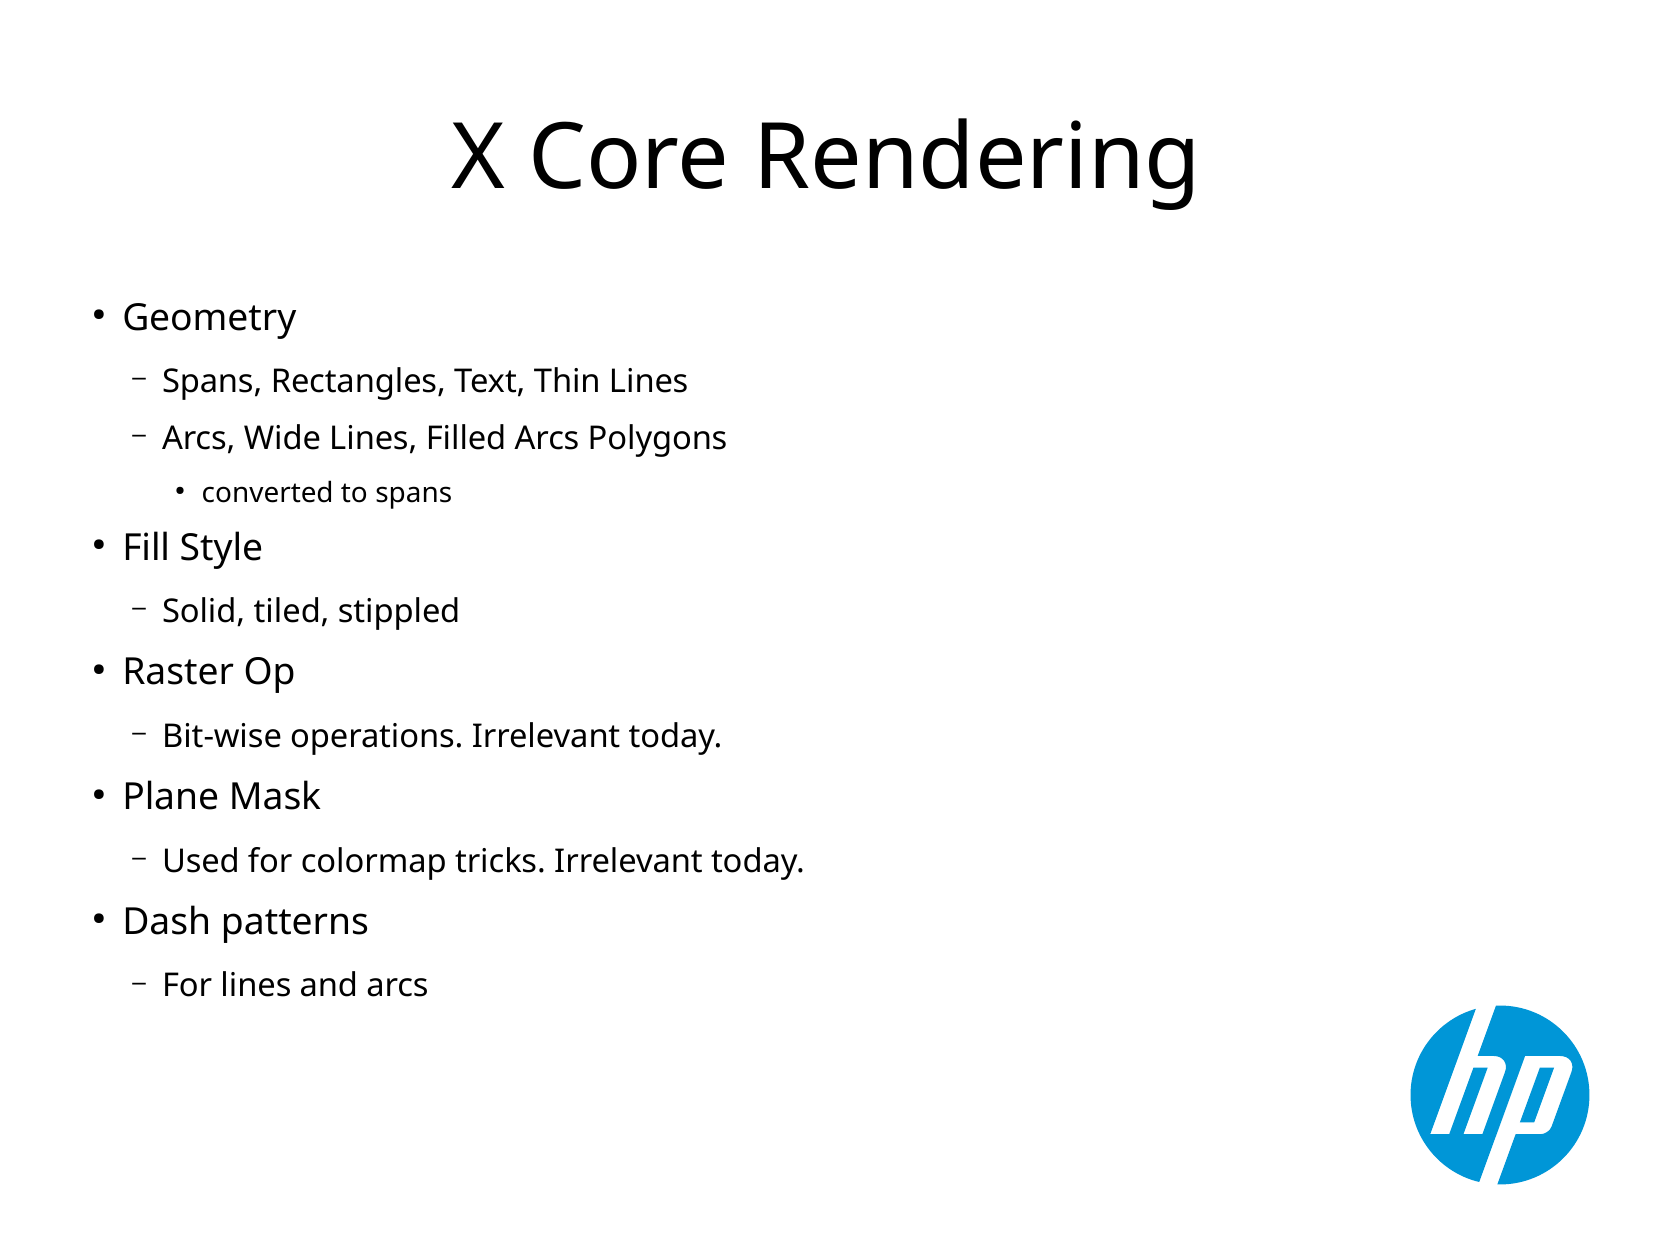

# X Core Rendering
Geometry
Spans, Rectangles, Text, Thin Lines
Arcs, Wide Lines, Filled Arcs Polygons
converted to spans
Fill Style
Solid, tiled, stippled
Raster Op
Bit-wise operations. Irrelevant today.
Plane Mask
Used for colormap tricks. Irrelevant today.
Dash patterns
For lines and arcs